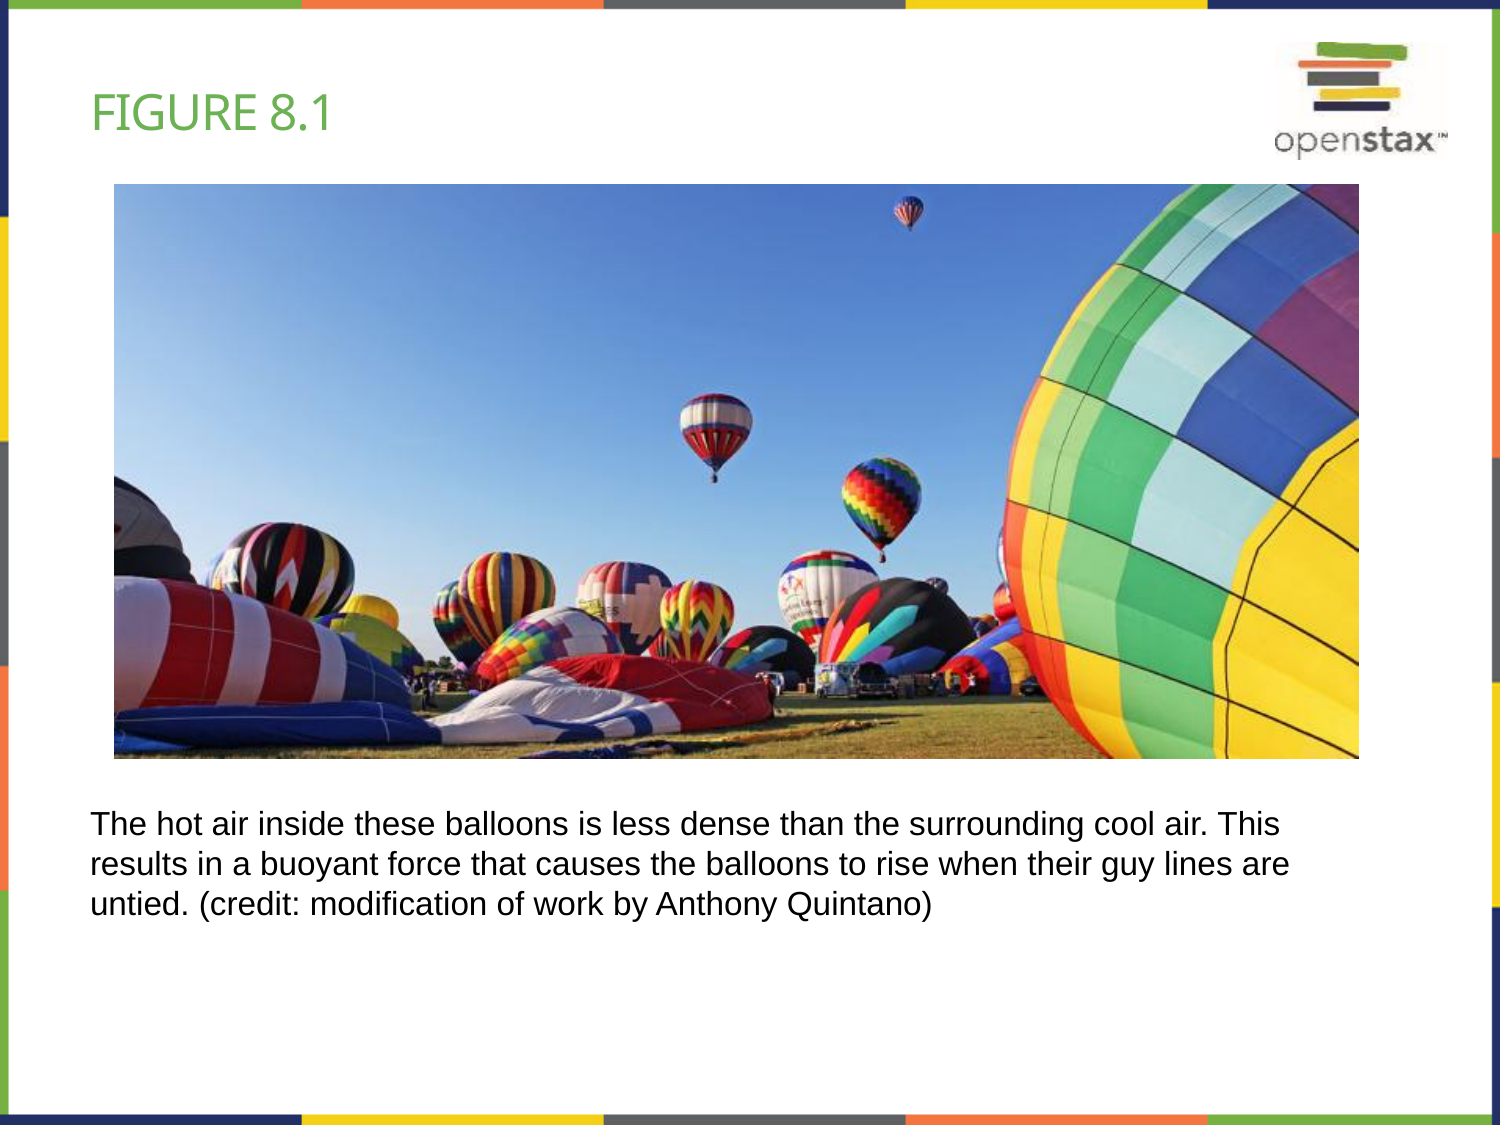

# Figure 8.1
The hot air inside these balloons is less dense than the surrounding cool air. This results in a buoyant force that causes the balloons to rise when their guy lines are untied. (credit: modification of work by Anthony Quintano)